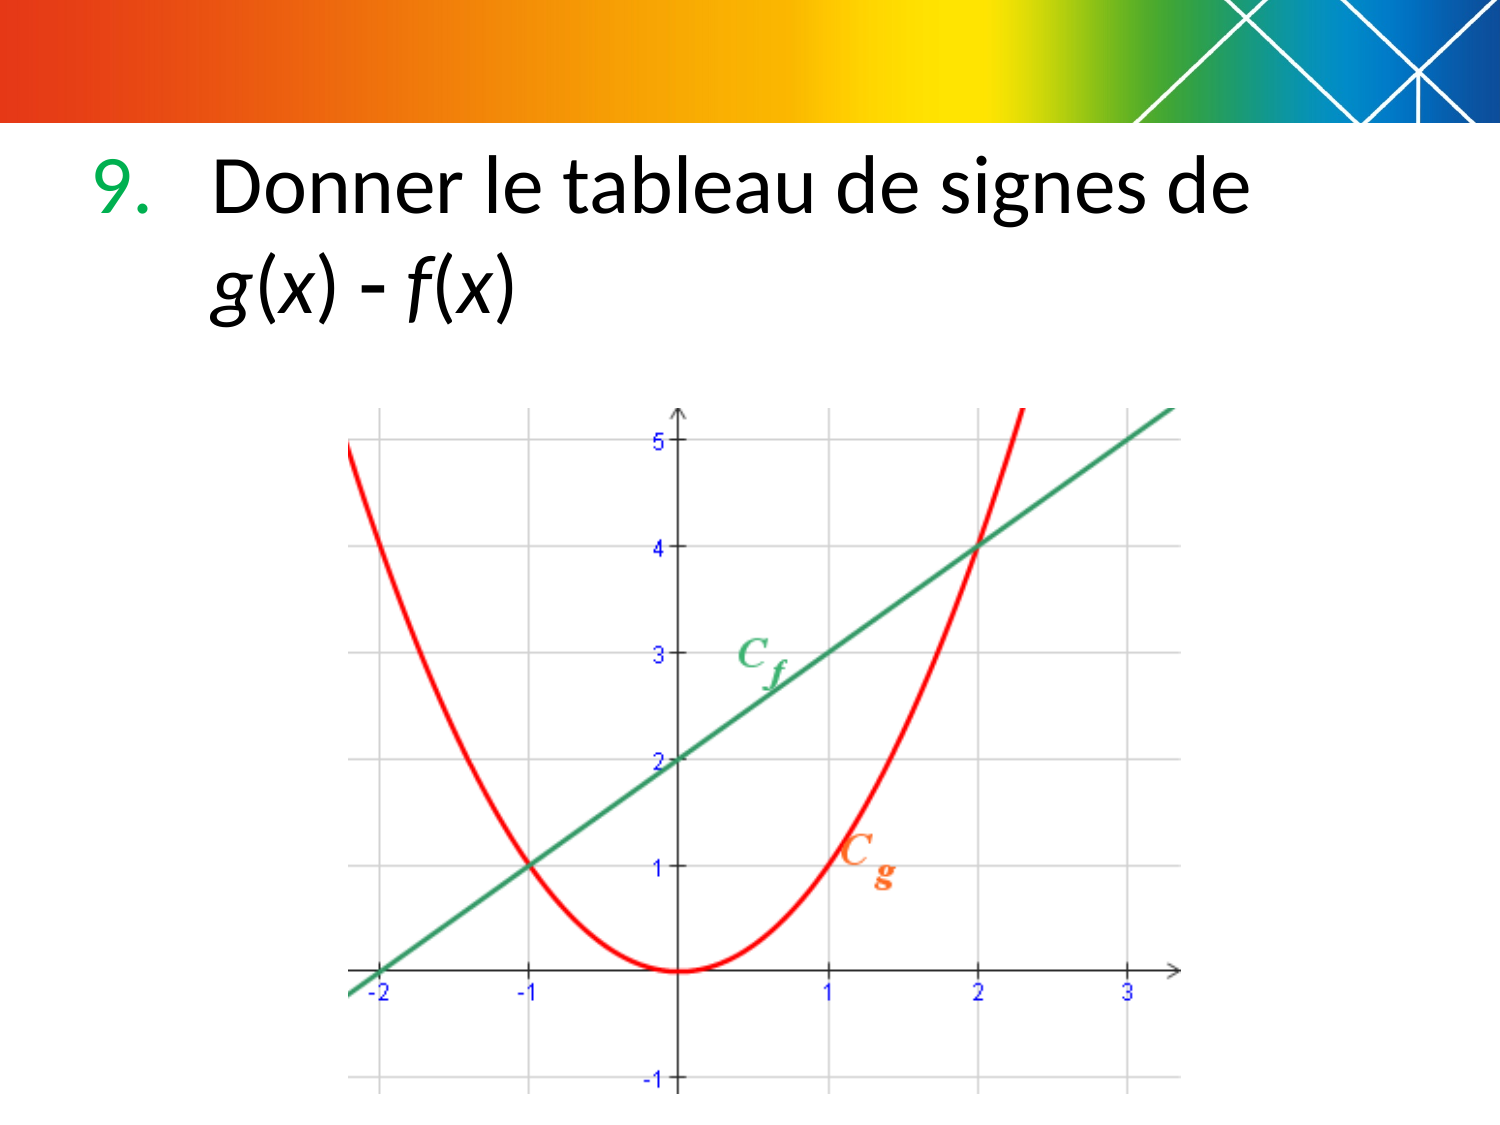

# Donner le tableau de signes de g(x)  f(x)